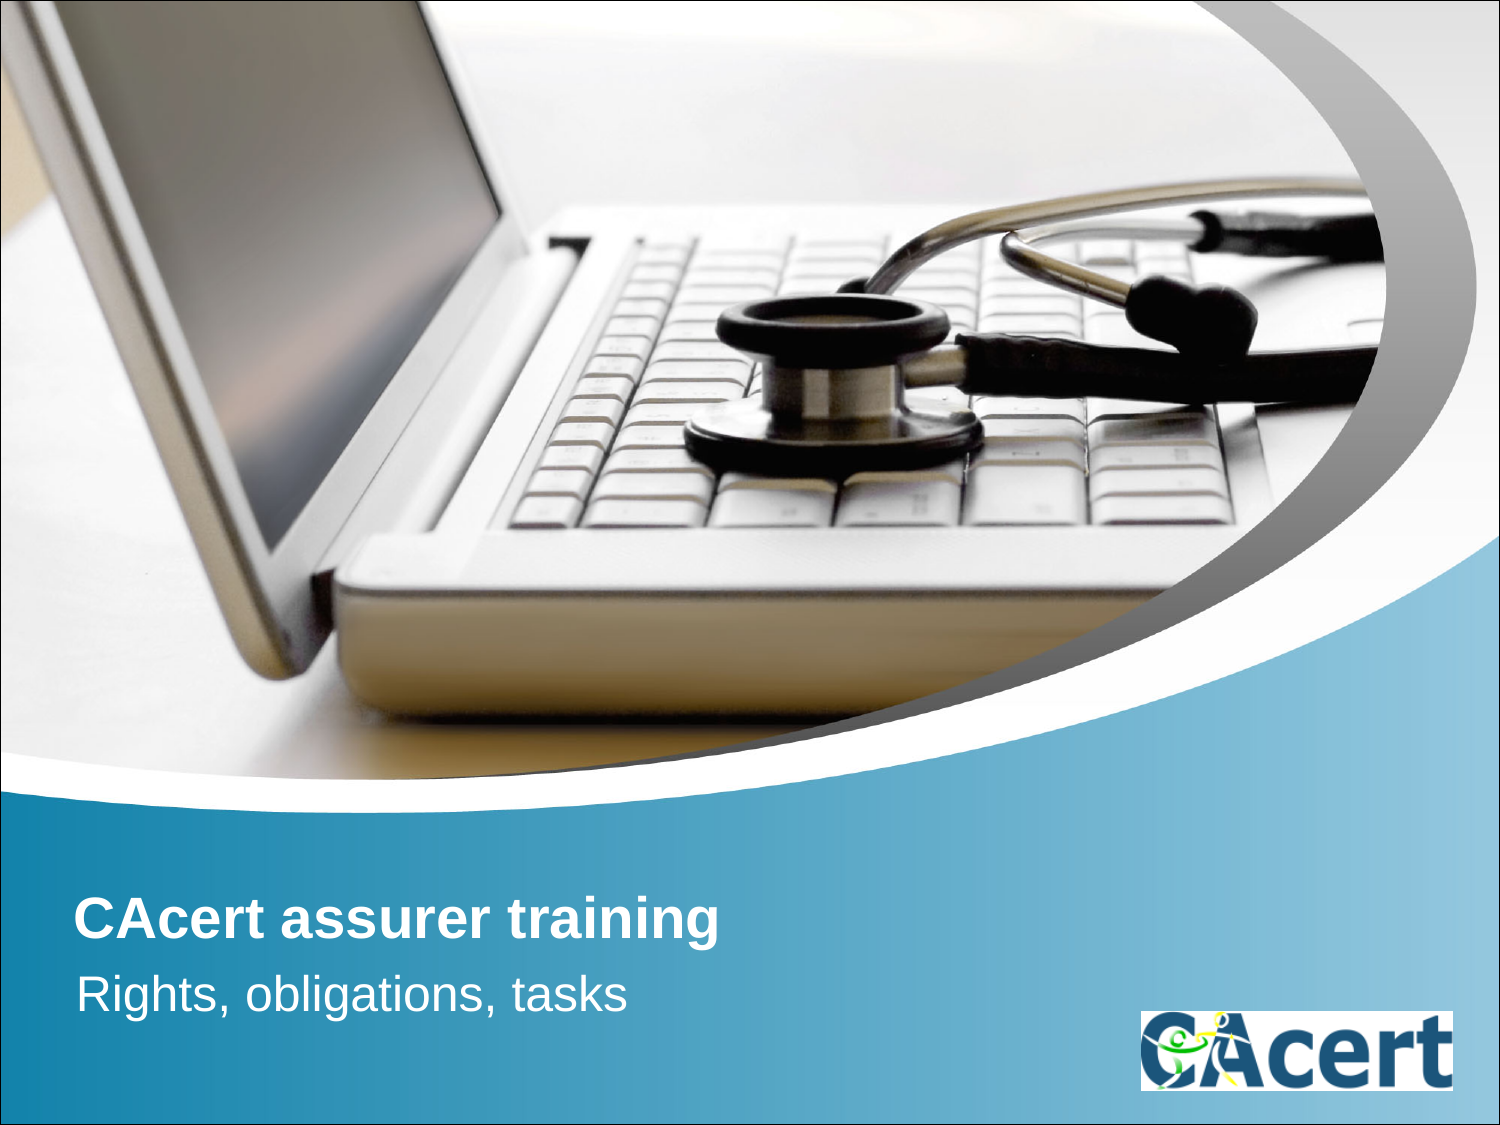

# CAcert assurer training
Rights, obligations, tasks